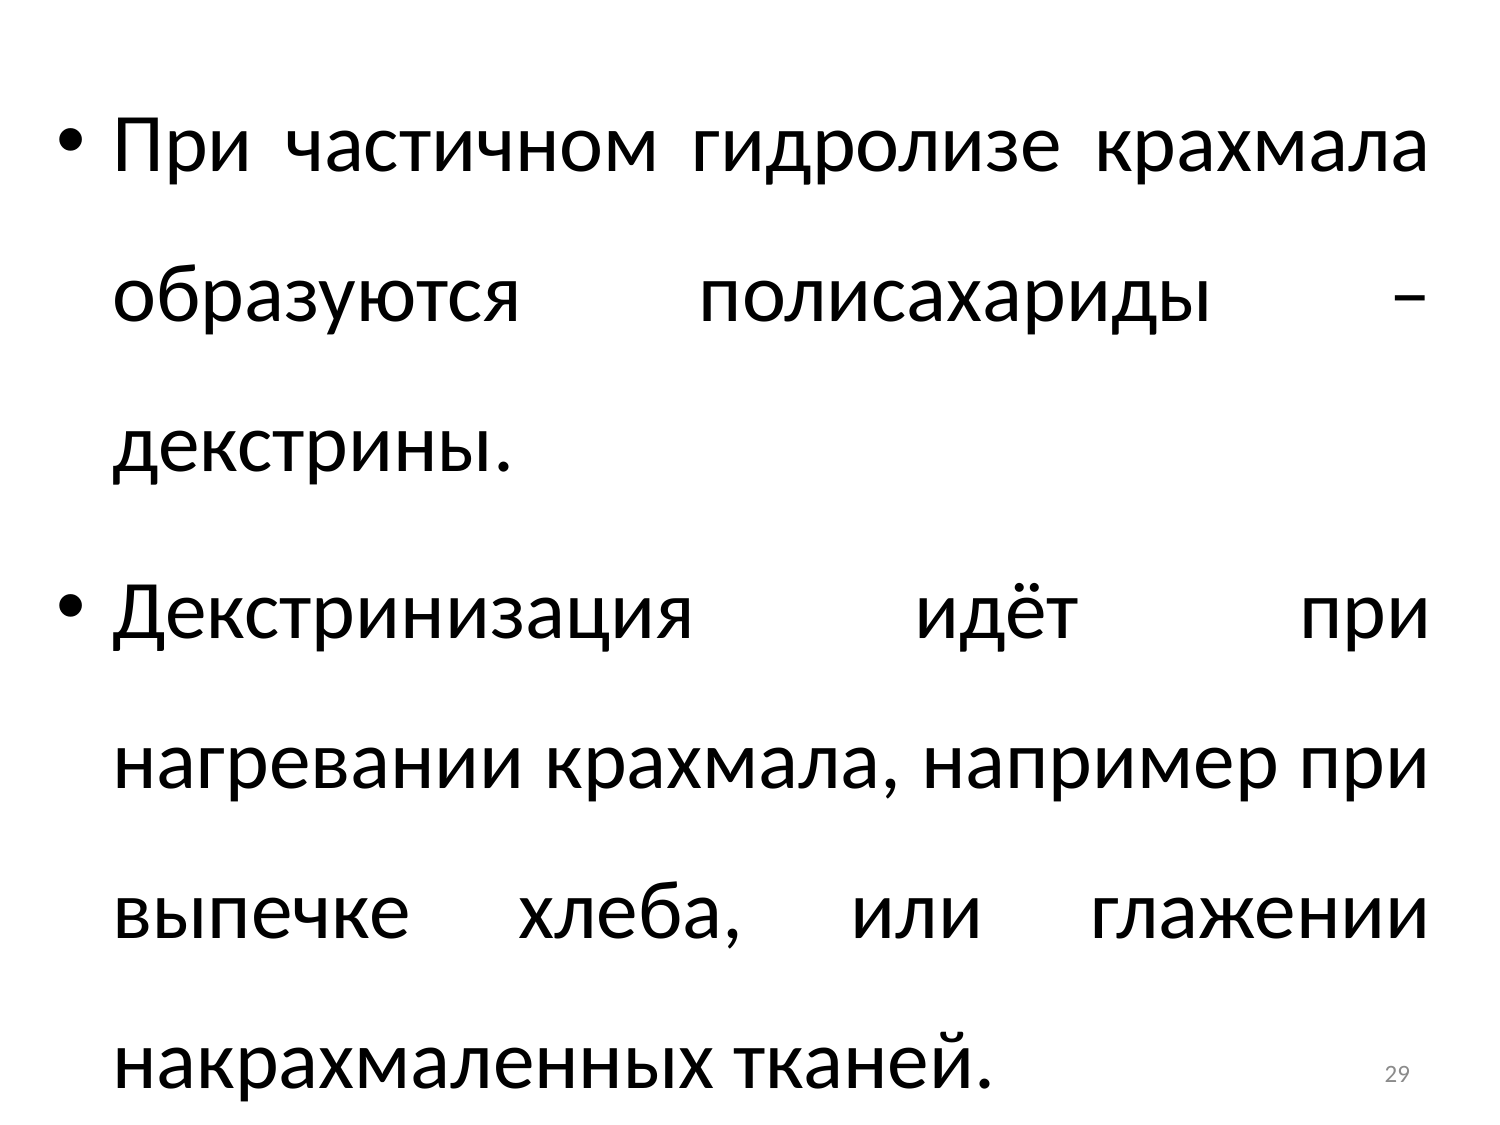

# При частичном гидролизе крахмала образуются полисахариды – декстрины.
Декстринизация идёт при нагревании крахмала, например при выпечке хлеба, или глажении накрахмаленных тканей.